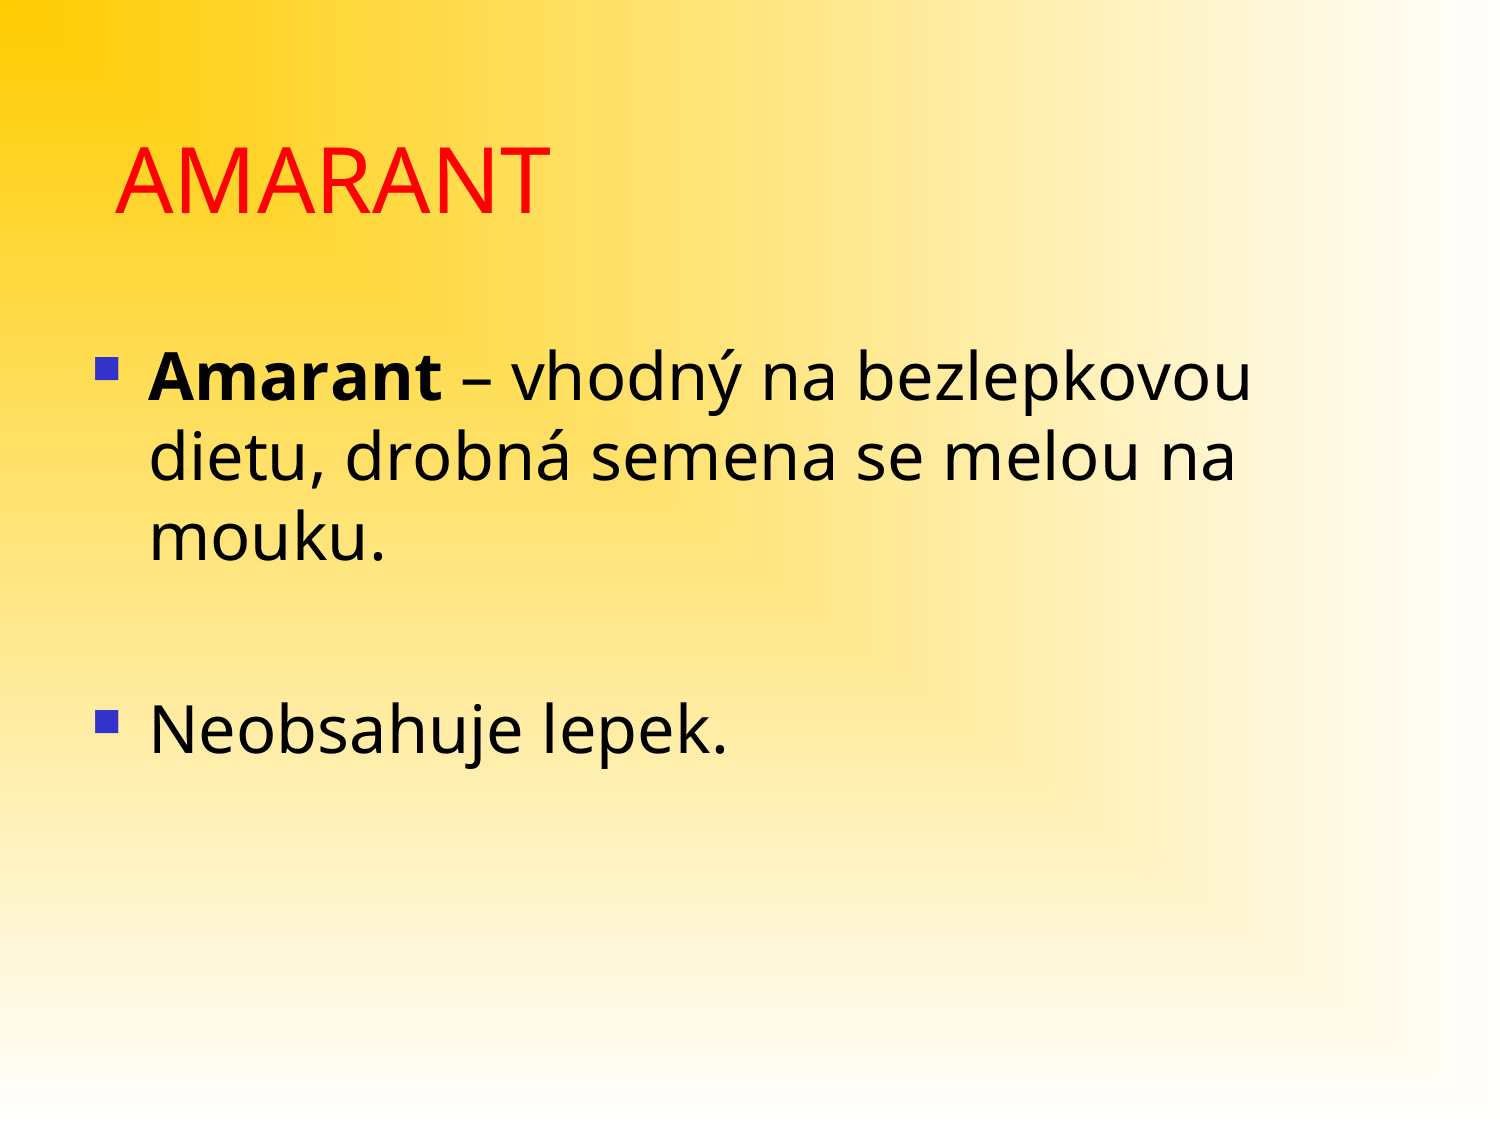

# AMARANT
Amarant – vhodný na bezlepkovou dietu, drobná semena se melou na mouku.
Neobsahuje lepek.